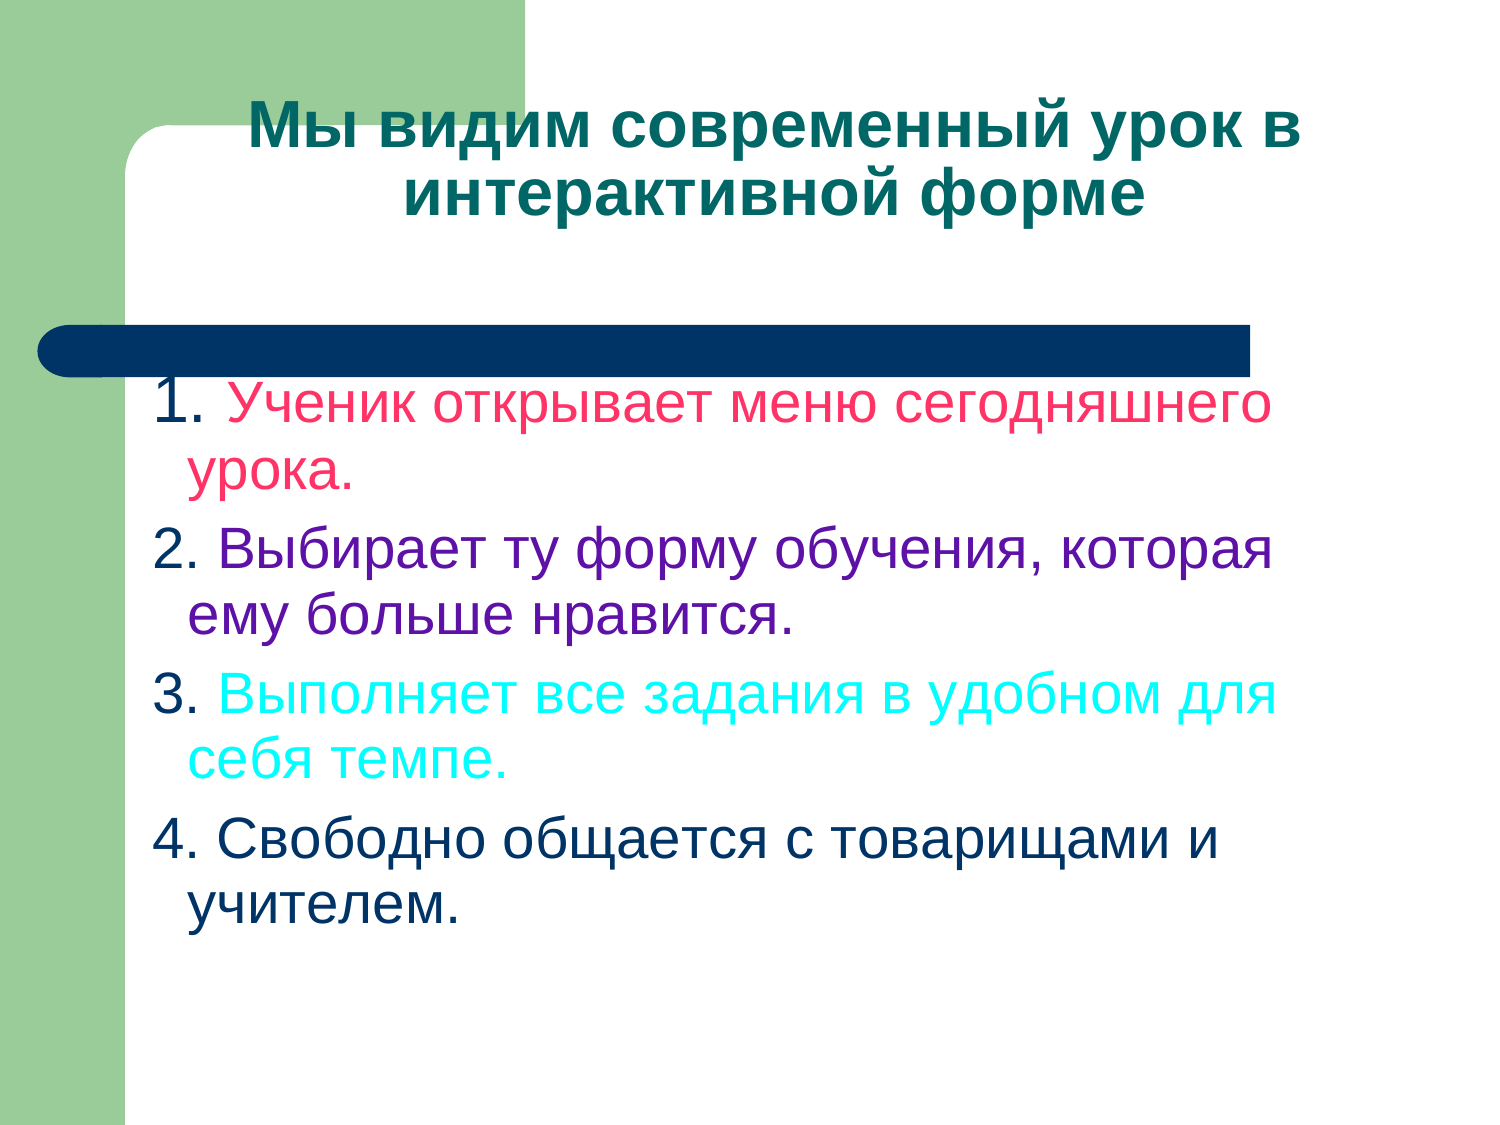

# Мы видим современный урок в интерактивной форме
1. Ученик открывает меню сегодняшнего урока.
2. Выбирает ту форму обучения, которая ему больше нравится.
3. Выполняет все задания в удобном для себя темпе.
4. Свободно общается с товарищами и учителем.